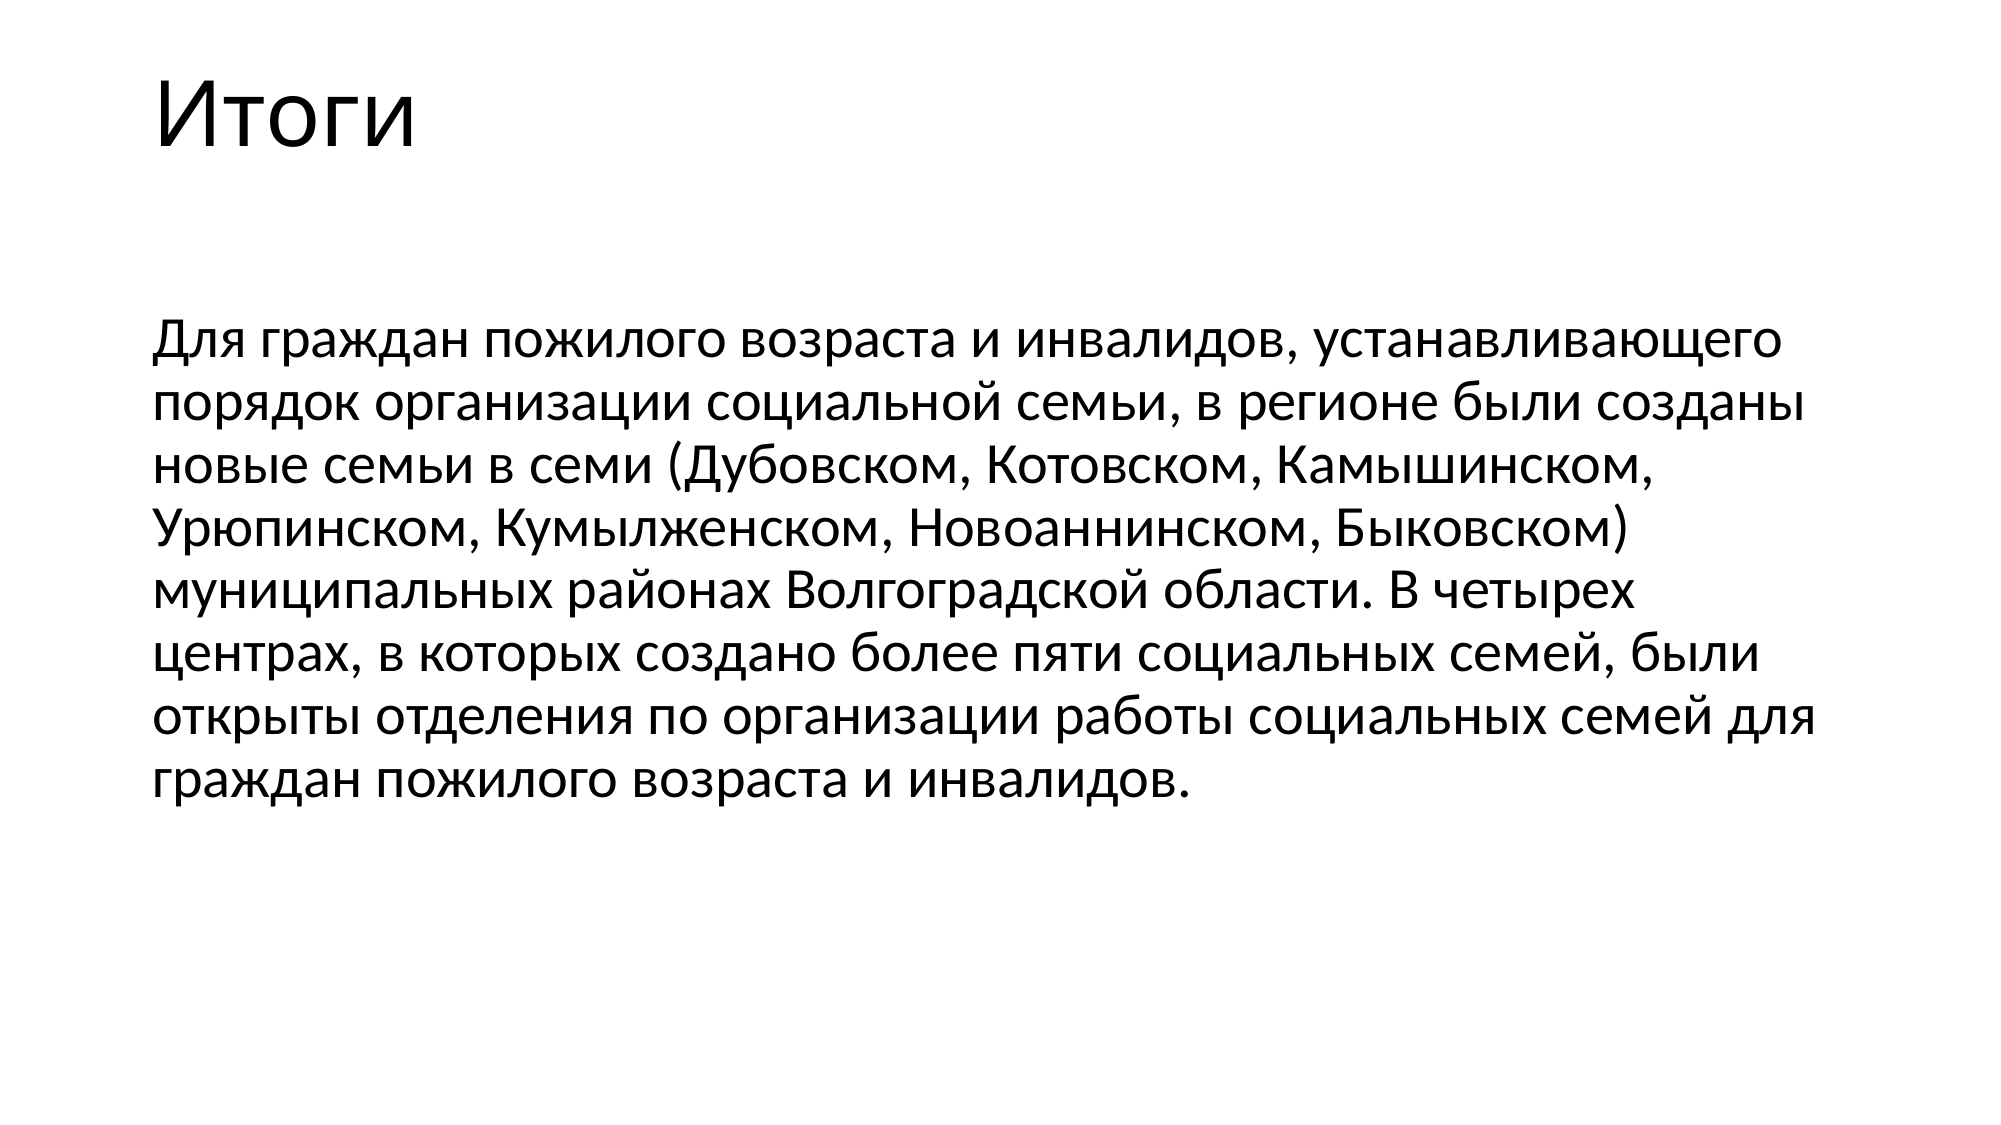

# Итоги
Для граждан пожилого возраста и инвалидов, устанавливающего порядок организации социальной семьи, в регионе были созданы новые семьи в семи (Дубовском, Котовском, Камышинском, Урюпинском, Кумылженском, Новоаннинском, Быковском) муниципальных районах Волгоградской области. В четырех центрах, в которых создано более пяти социальных семей, были открыты отделения по организации работы социальных семей для граждан пожилого возраста и инвалидов.